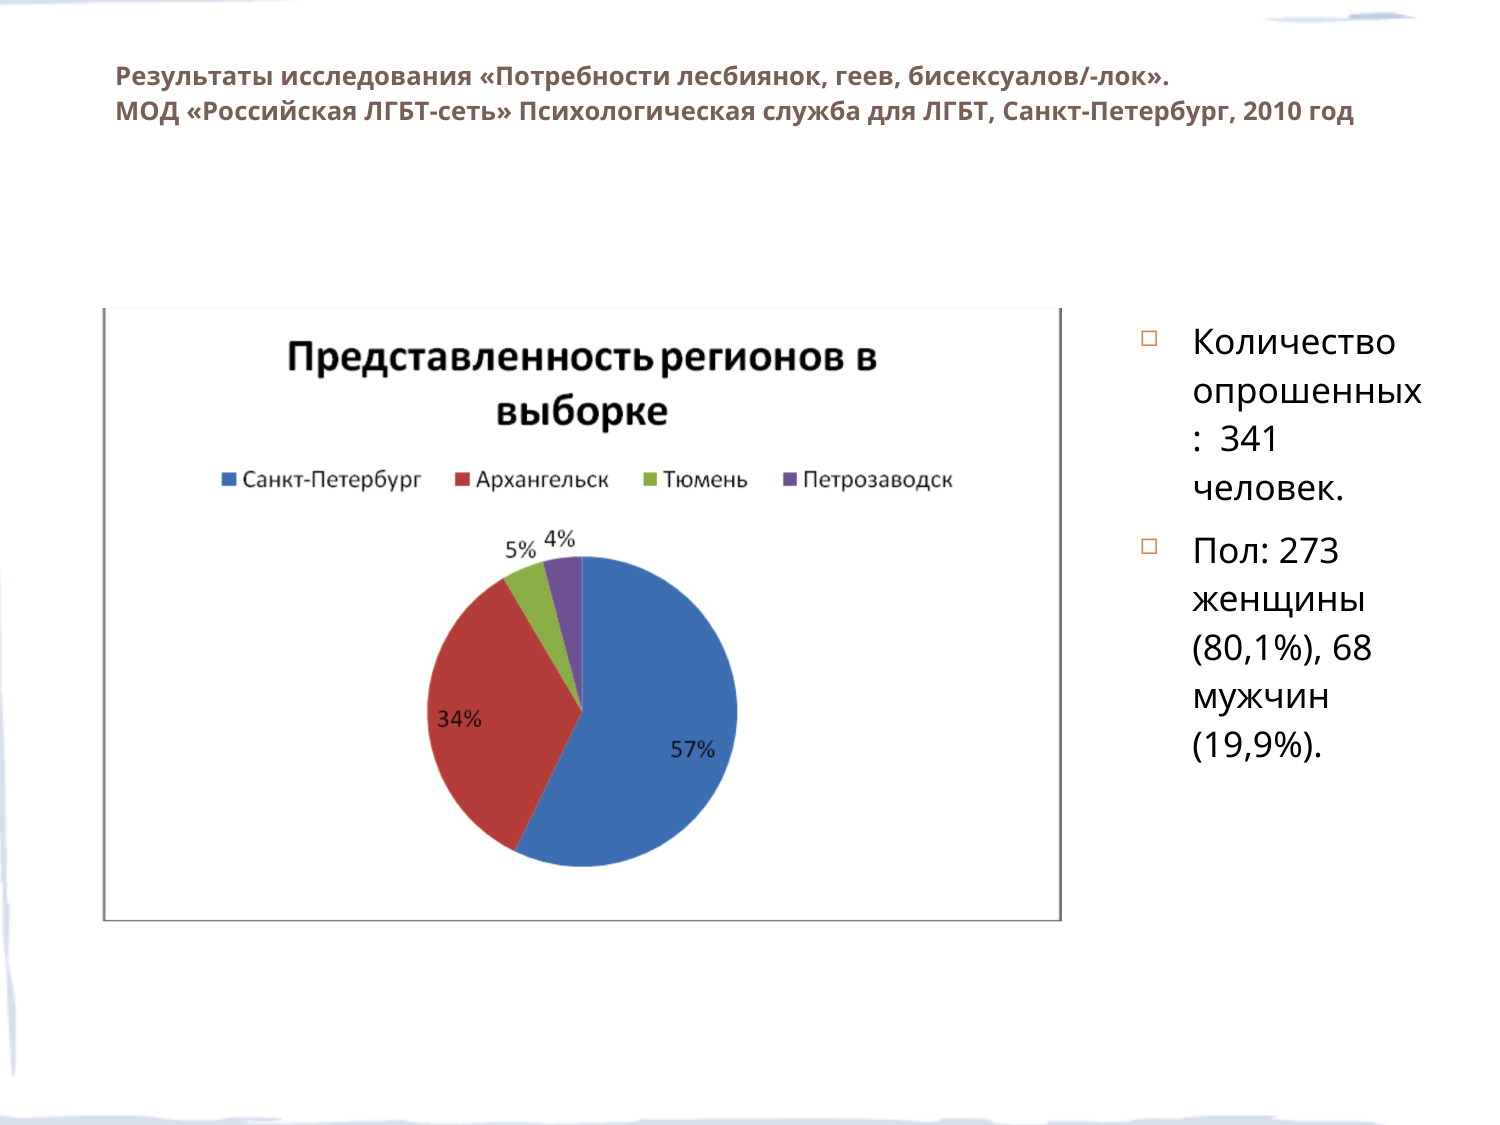

# Результаты исследования «Потребности лесбиянок, геев, бисексуалов/-лок». МОД «Российская ЛГБТ-сеть» Психологическая служба для ЛГБТ, Санкт-Петербург, 2010 год
Количество опрошенных: 341 человек.
Пол: 273 женщины (80,1%), 68 мужчин (19,9%).